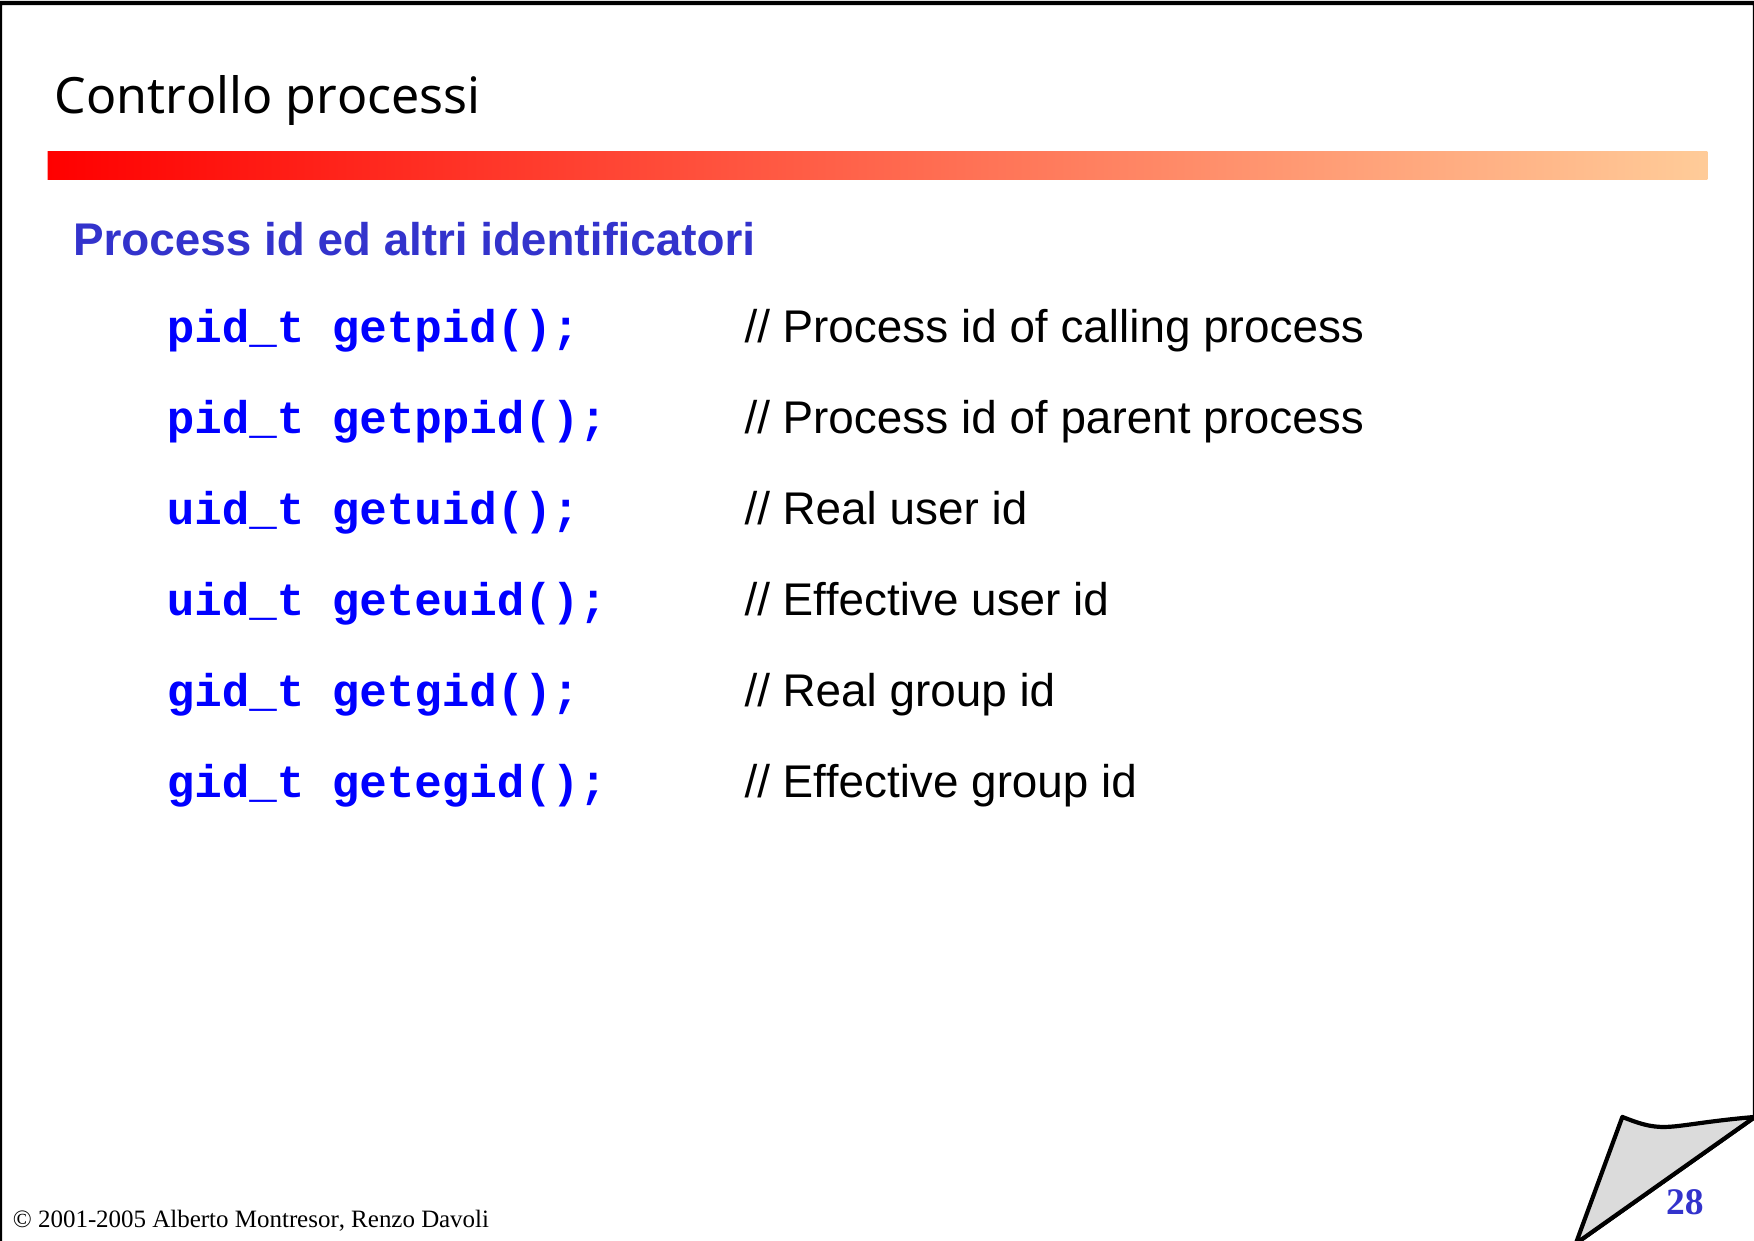

# Controllo processi
Process id ed altri identificatori
pid_t getpid();	// Process id of calling process
pid_t getppid();	// Process id of parent process
uid_t getuid();	// Real user id
uid_t geteuid();	// Effective user id
gid_t getgid();	// Real group id
gid_t getegid();	// Effective group id